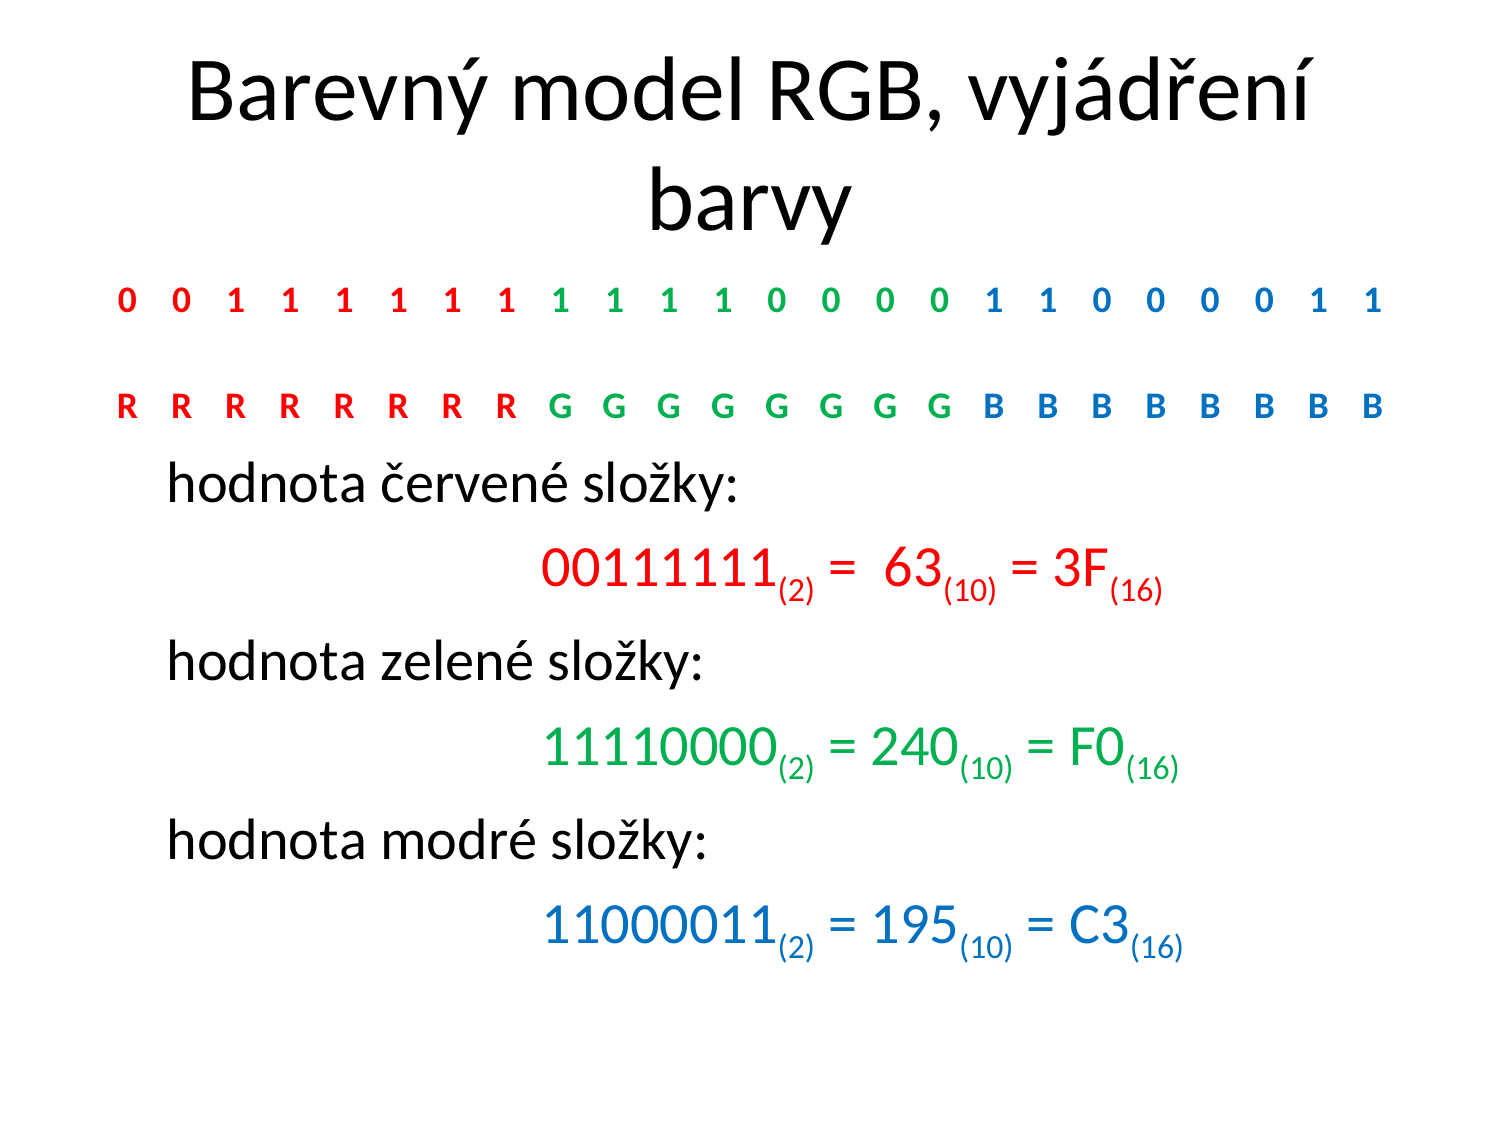

# Barevný model RGB, vyjádření barvy
hodnota červené složky:
				00111111(2) = 63(10) = 3F(16)
hodnota zelené složky:
				11110000(2) = 240(10) = F0(16)
hodnota modré složky:
				11000011(2) = 195(10) = C3(16)
| 0 | 0 | 1 | 1 | 1 | 1 | 1 | 1 | 1 | 1 | 1 | 1 | 0 | 0 | 0 | 0 | 1 | 1 | 0 | 0 | 0 | 0 | 1 | 1 |
| --- | --- | --- | --- | --- | --- | --- | --- | --- | --- | --- | --- | --- | --- | --- | --- | --- | --- | --- | --- | --- | --- | --- | --- |
| R | R | R | R | R | R | R | R | G | G | G | G | G | G | G | G | B | B | B | B | B | B | B | B |
| --- | --- | --- | --- | --- | --- | --- | --- | --- | --- | --- | --- | --- | --- | --- | --- | --- | --- | --- | --- | --- | --- | --- | --- |